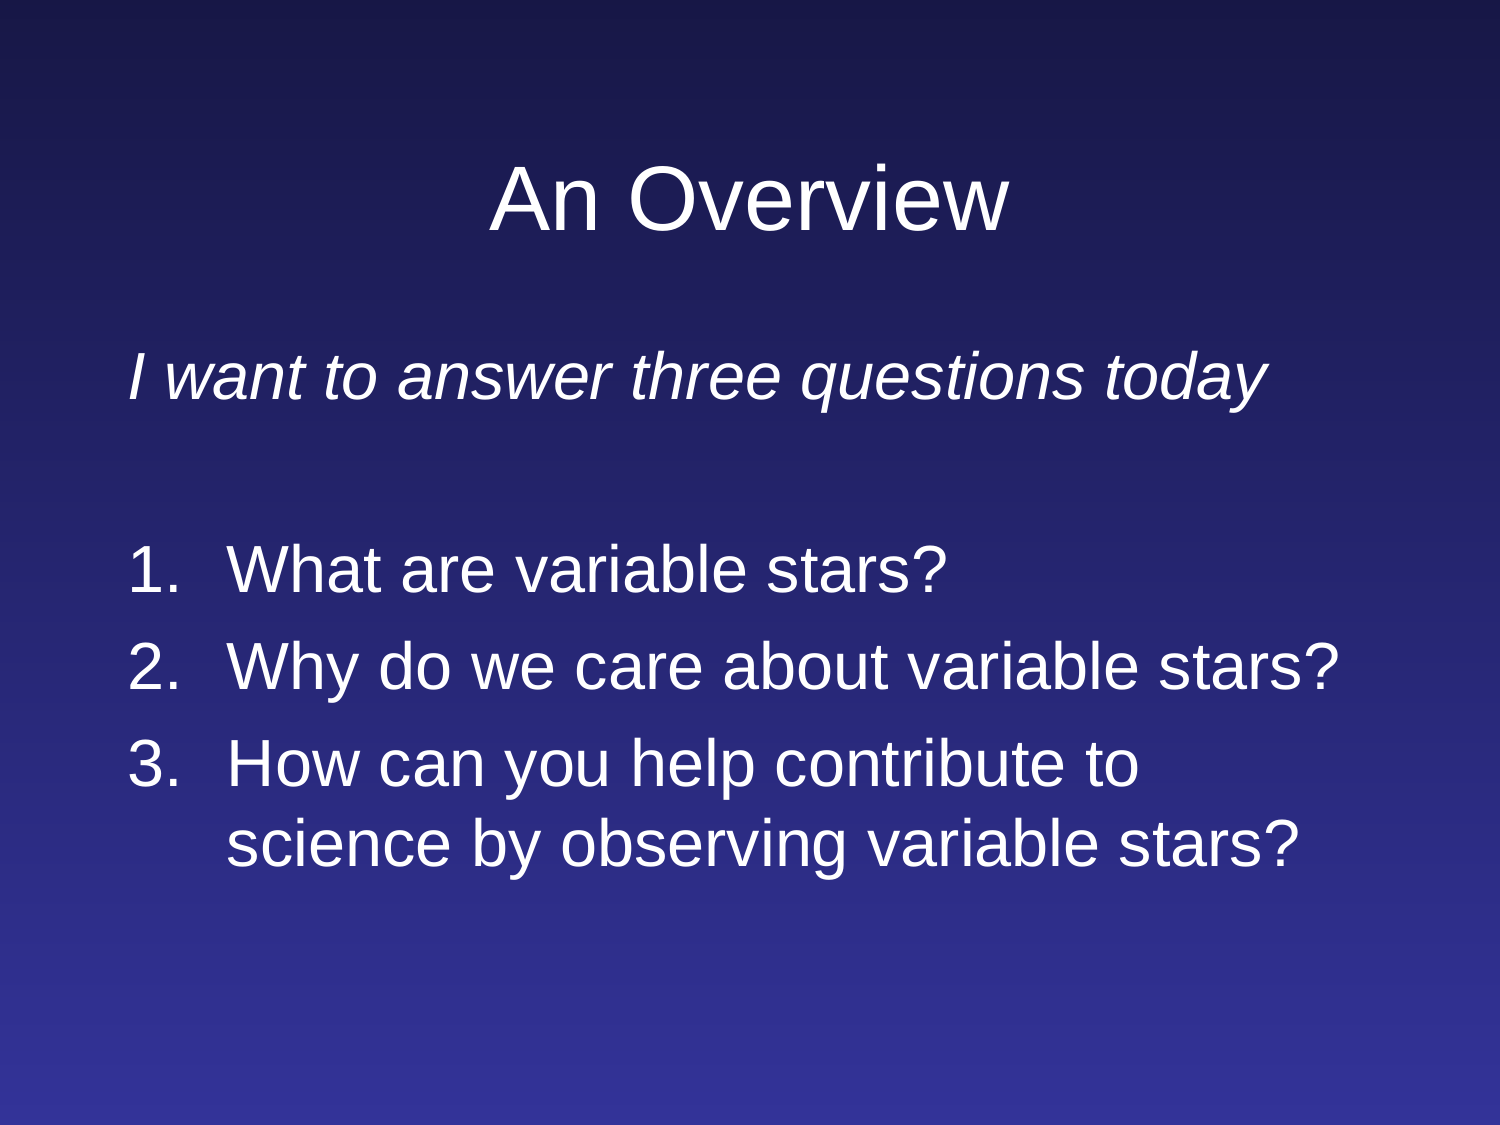

# An Overview
I want to answer three questions today
What are variable stars?
Why do we care about variable stars?
How can you help contribute to science by observing variable stars?